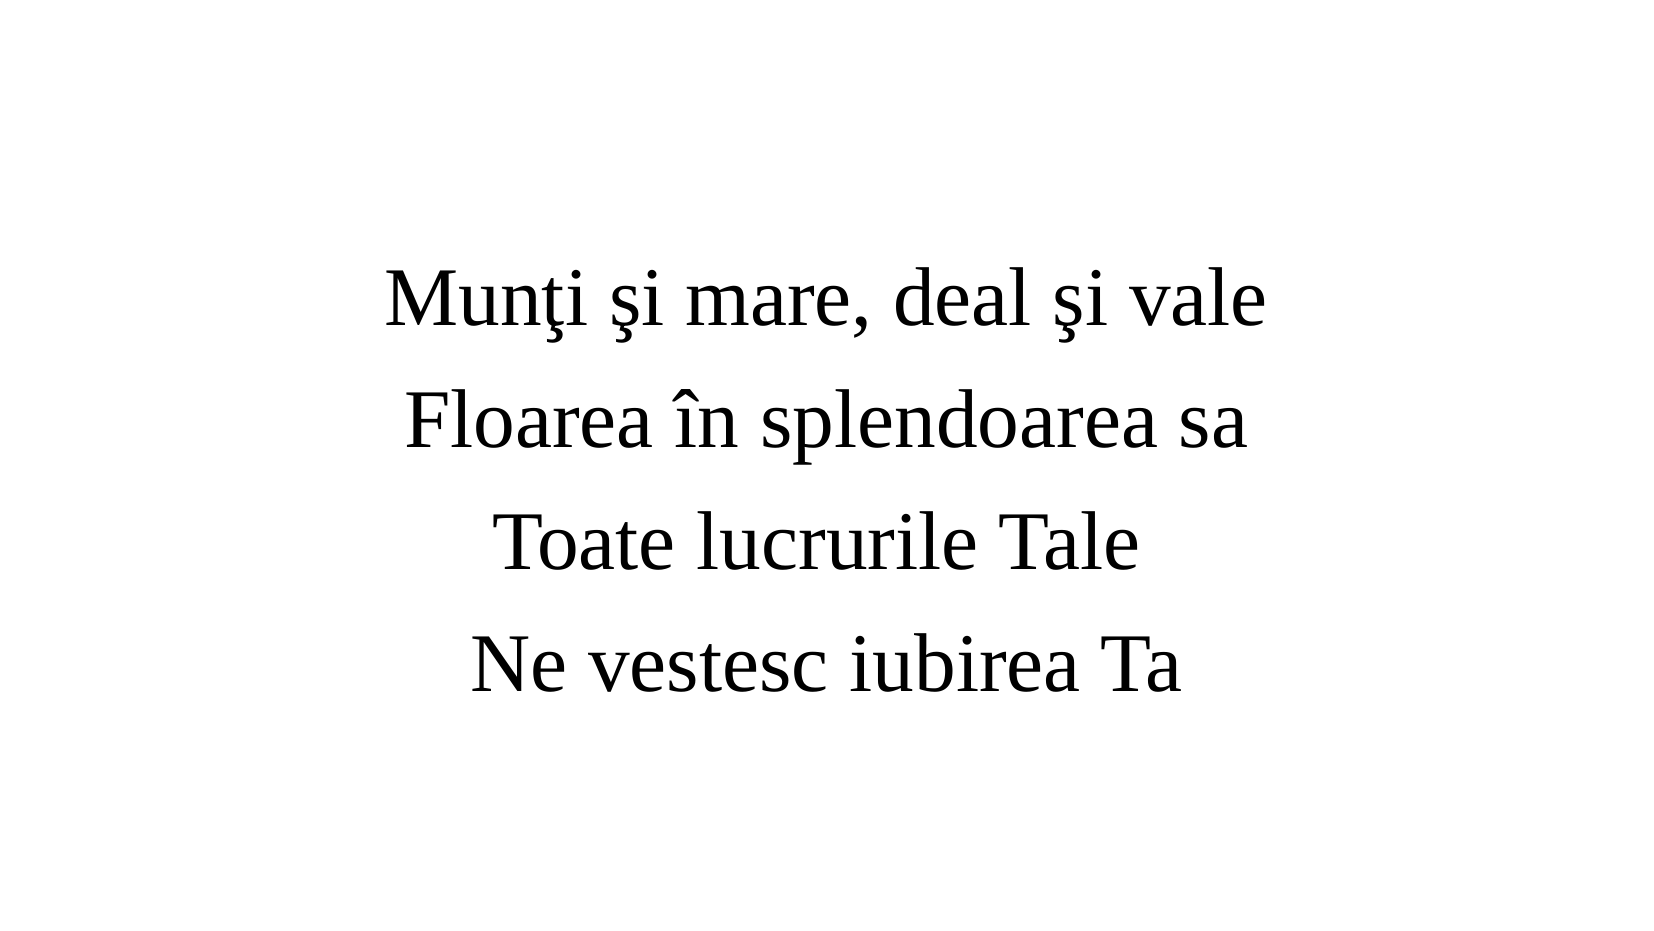

# Munţi şi mare, deal şi vale
Floarea în splendoarea sa
Toate lucrurile Tale
Ne vestesc iubirea Ta